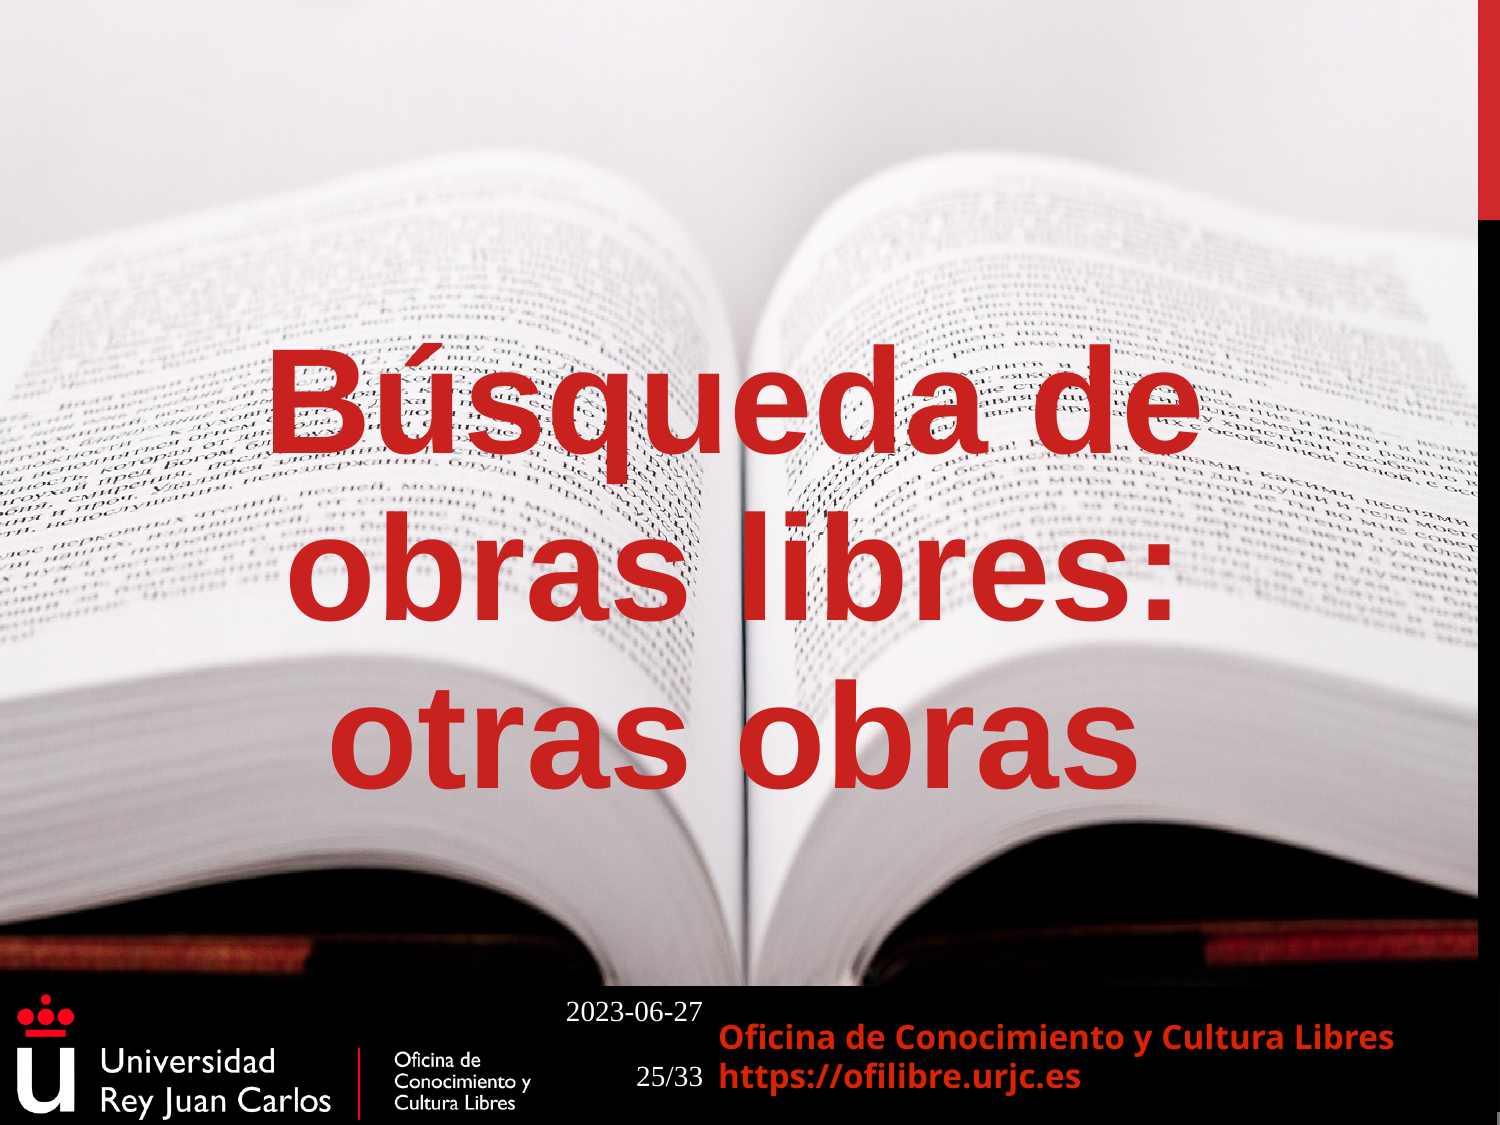

Búsqueda de obras libres:
otras obras
#